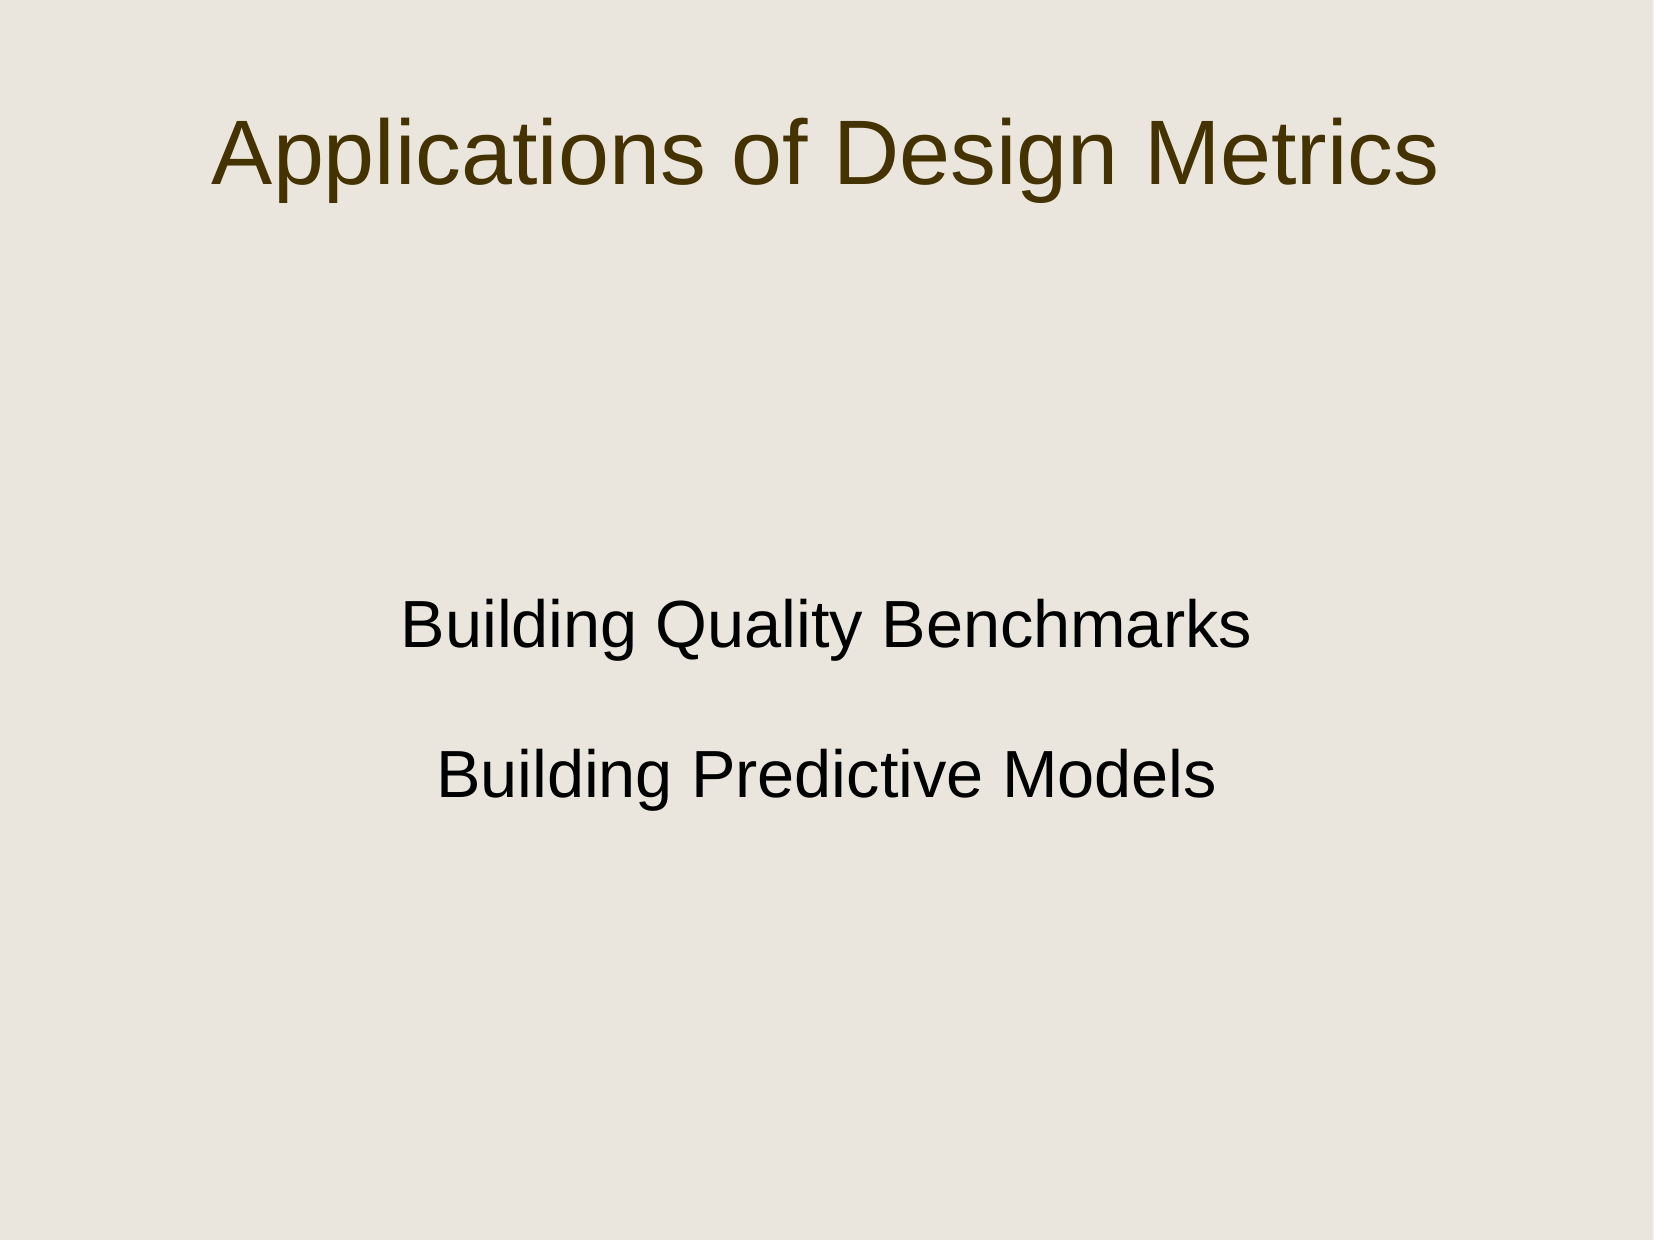

# Applications of Design Metrics
Building Quality Benchmarks
Building Predictive Models